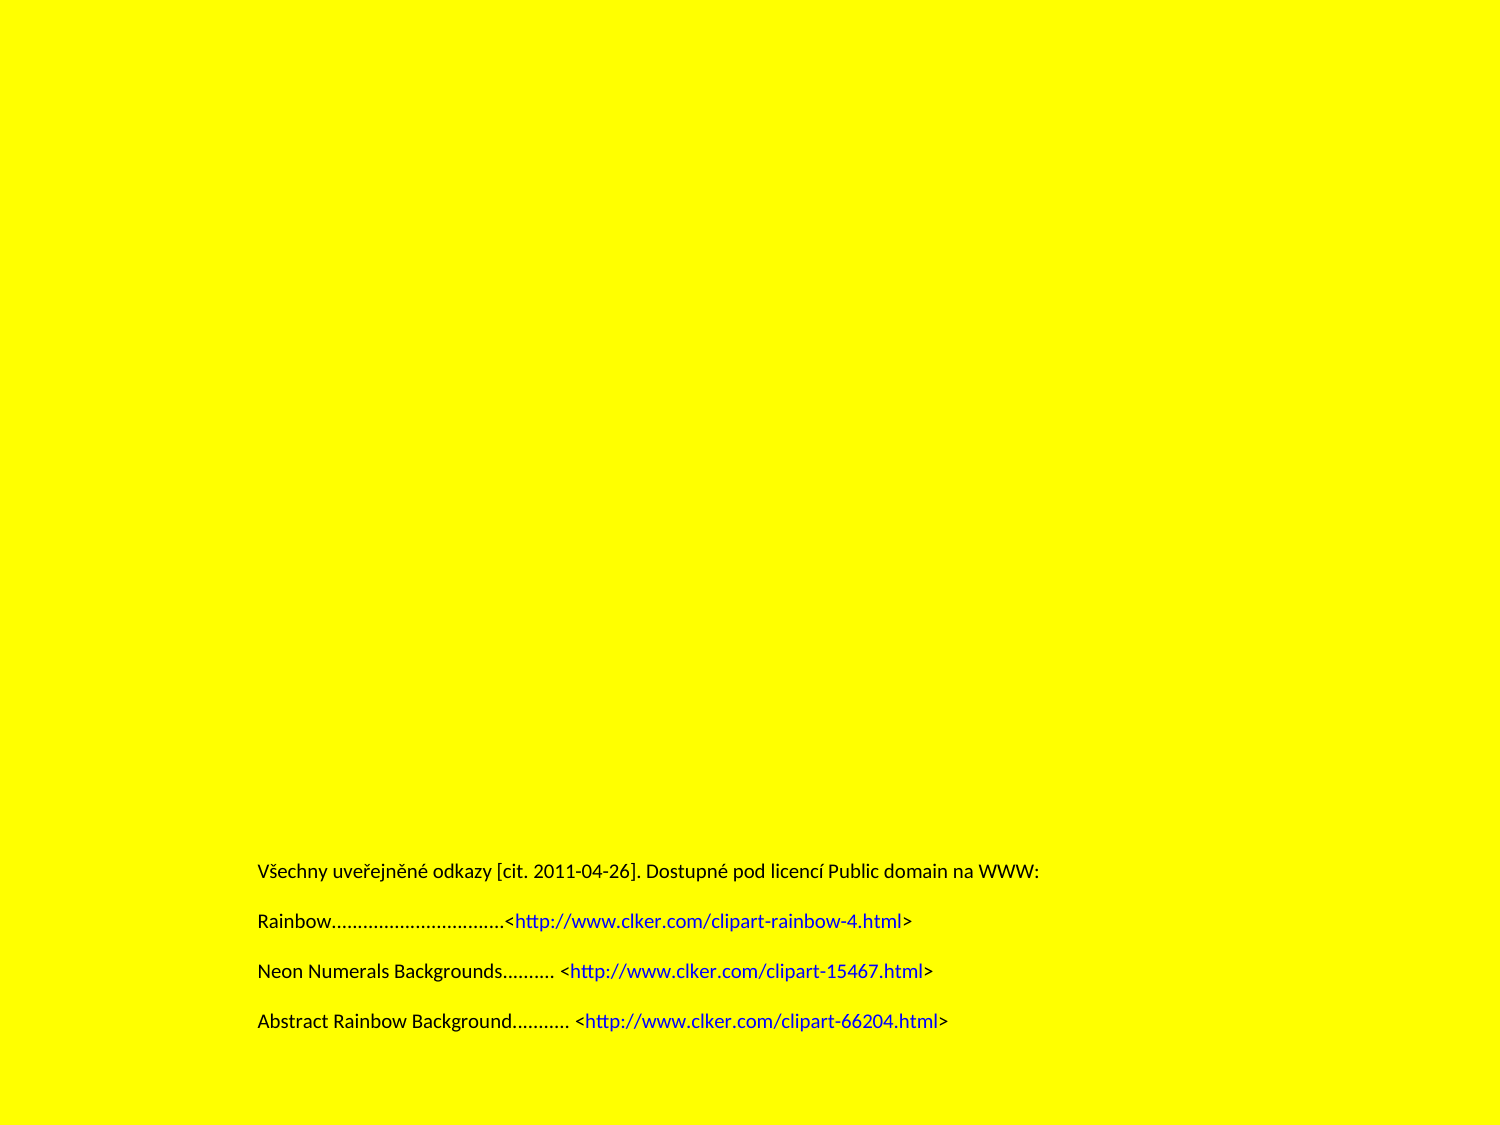

Všechny uveřejněné odkazy [cit. 2011-04-26]. Dostupné pod licencí Public domain na WWW:
Rainbow.................................<http://www.clker.com/clipart-rainbow-4.html>
Neon Numerals Backgrounds.......... <http://www.clker.com/clipart-15467.html>
Abstract Rainbow Background........... <http://www.clker.com/clipart-66204.html>